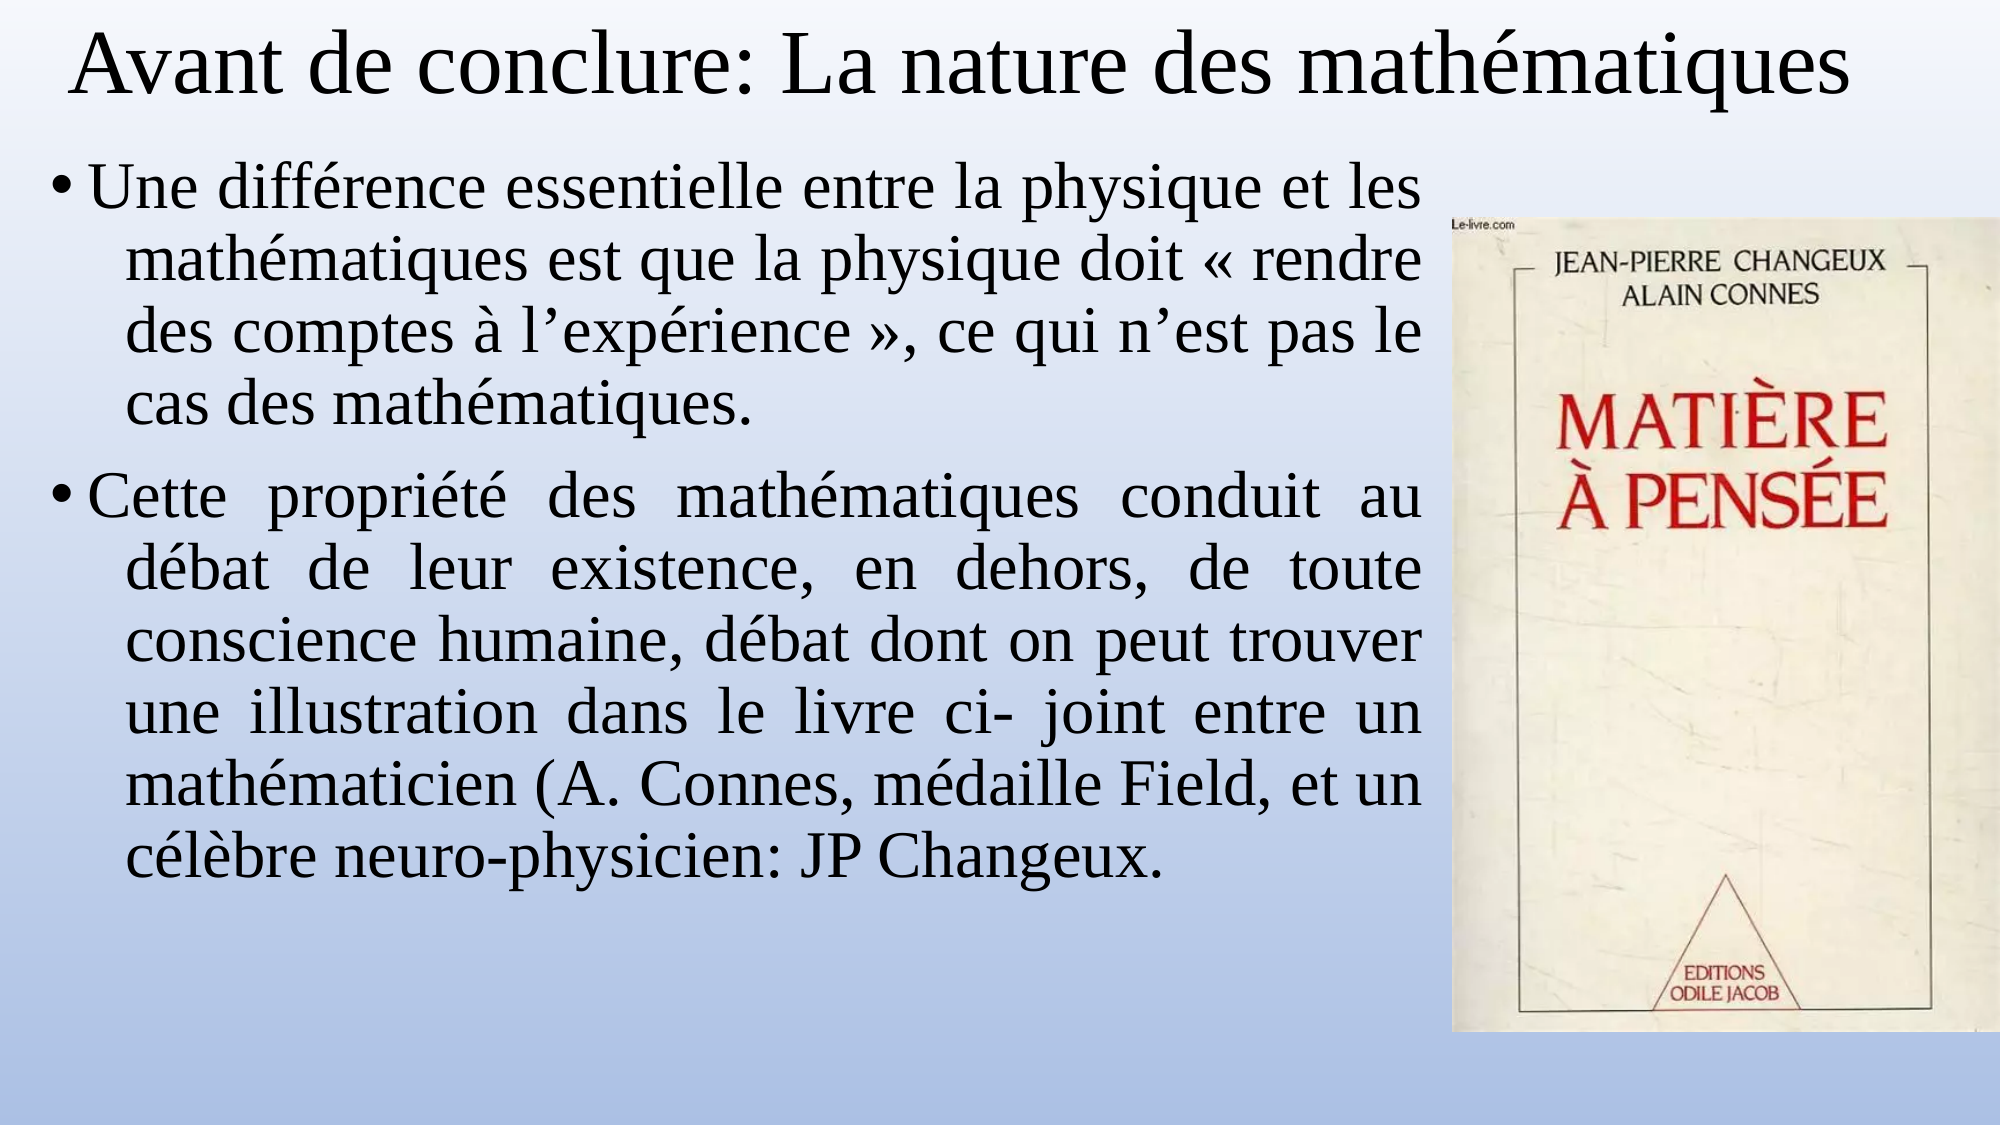

# Avant de conclure: La nature des mathématiques
Une différence essentielle entre la physique et les mathématiques est que la physique doit « rendre des comptes à l’expérience », ce qui n’est pas le cas des mathématiques.
Cette propriété des mathématiques conduit au débat de leur existence, en dehors, de toute conscience humaine, débat dont on peut trouver une illustration dans le livre ci- joint entre un mathématicien (A. Connes, médaille Field, et un célèbre neuro-physicien: JP Changeux.